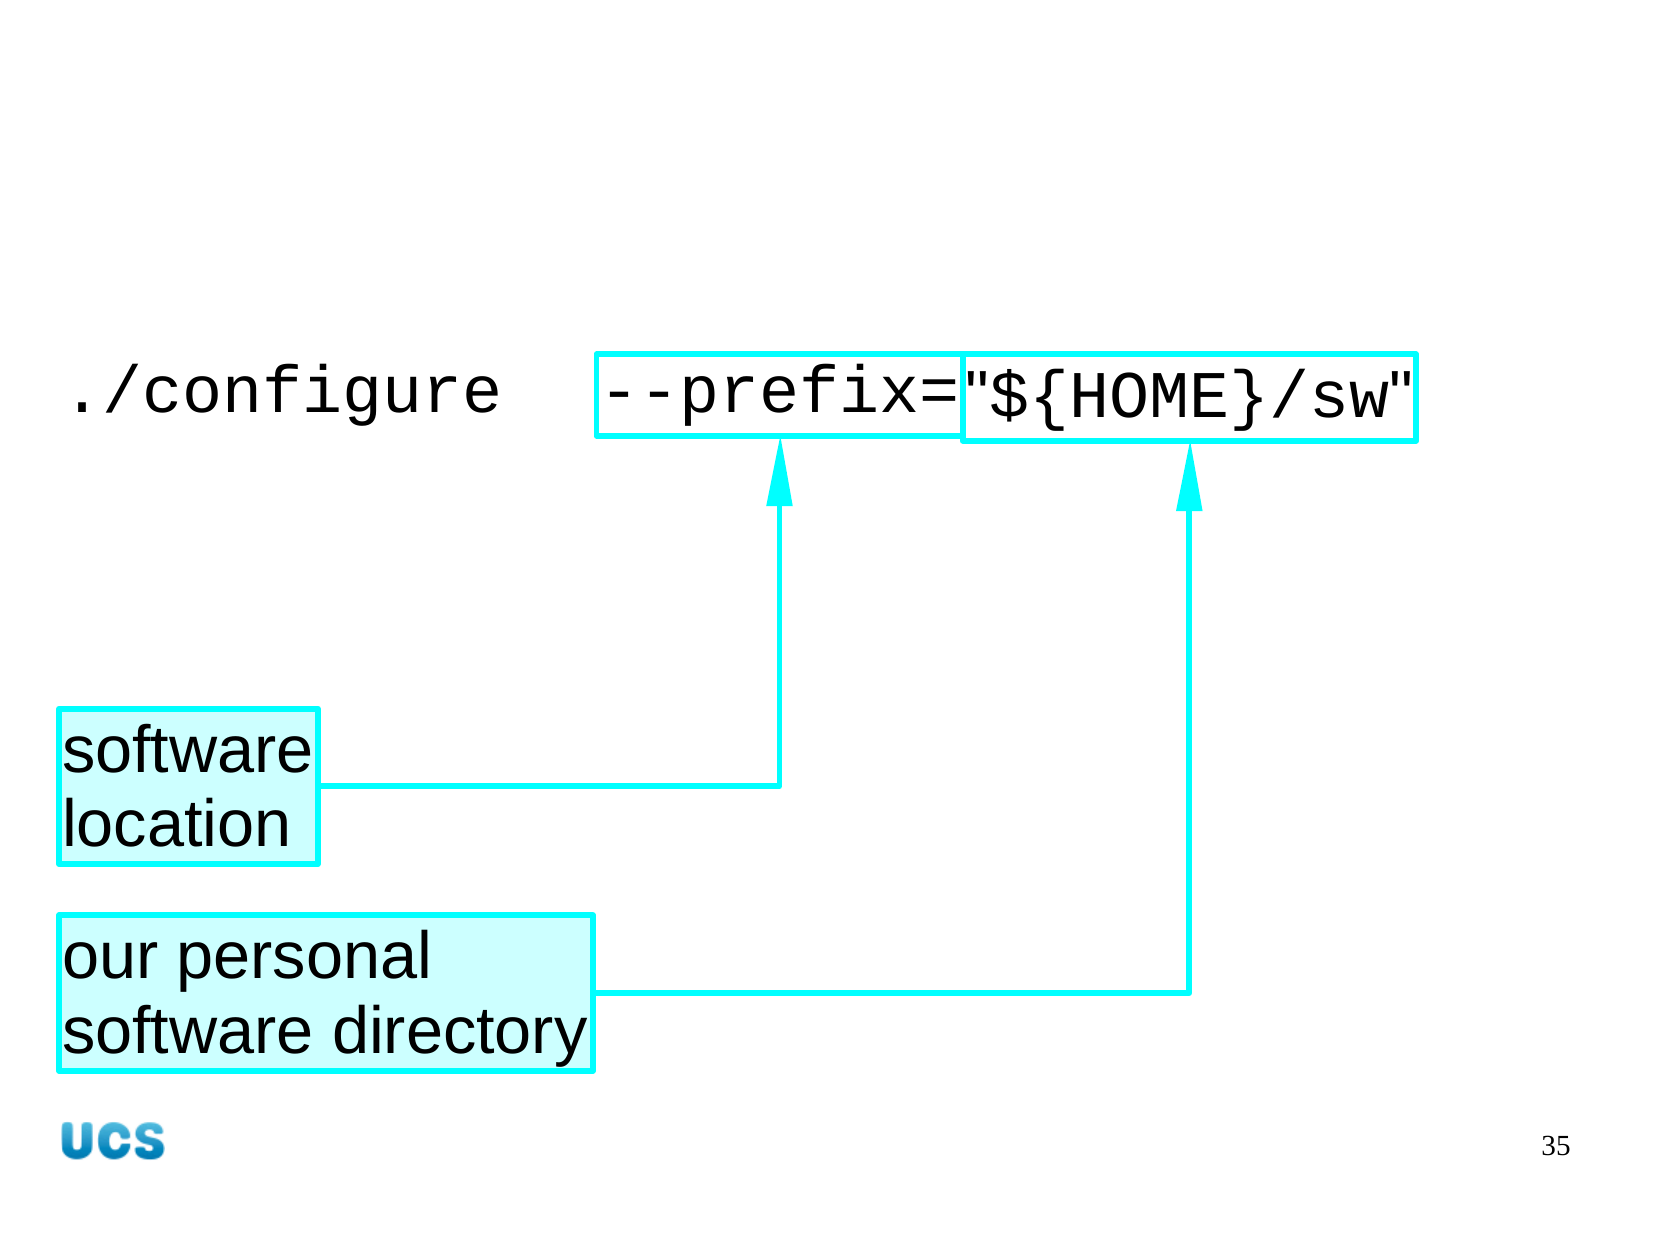

./configure
--prefix=
"${HOME}/sw"
software
location
our personal
software directory
35